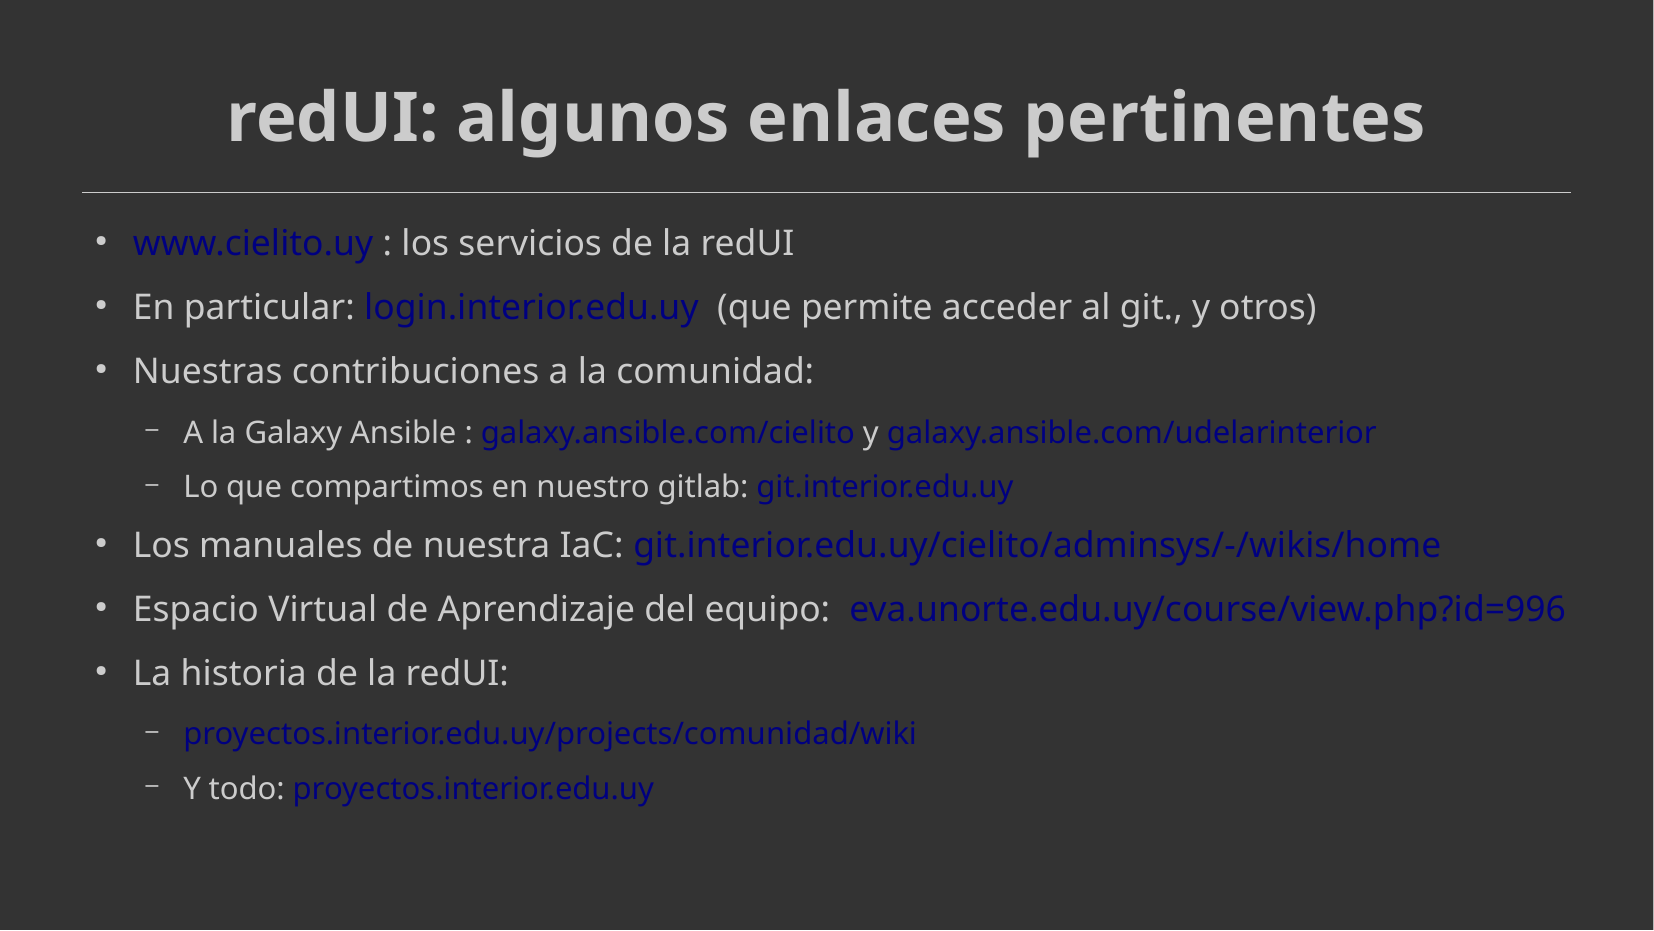

# redUI: algunos enlaces pertinentes
www.cielito.uy : los servicios de la redUI
En particular: login.interior.edu.uy (que permite acceder al git., y otros)
Nuestras contribuciones a la comunidad:
A la Galaxy Ansible : galaxy.ansible.com/cielito y galaxy.ansible.com/udelarinterior
Lo que compartimos en nuestro gitlab: git.interior.edu.uy
Los manuales de nuestra IaC: git.interior.edu.uy/cielito/adminsys/-/wikis/home
Espacio Virtual de Aprendizaje del equipo: eva.unorte.edu.uy/course/view.php?id=996
La historia de la redUI:
proyectos.interior.edu.uy/projects/comunidad/wiki
Y todo: proyectos.interior.edu.uy